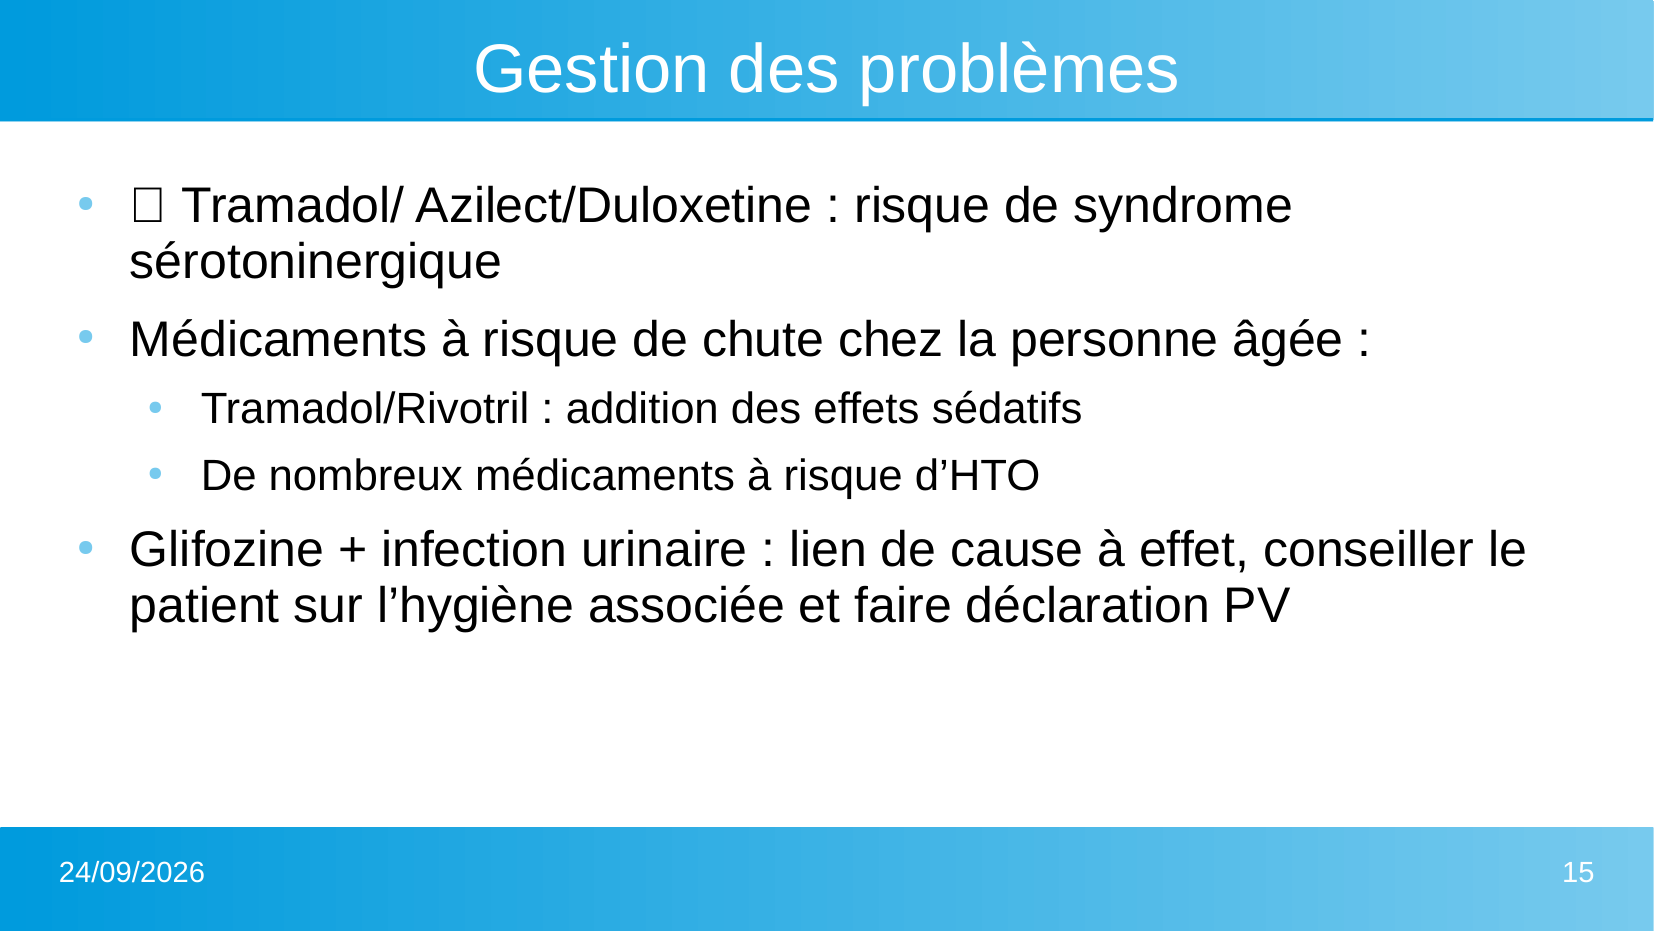

# Gestion des problèmes
 Tramadol/ Azilect/Duloxetine : risque de syndrome sérotoninergique
Médicaments à risque de chute chez la personne âgée :
Tramadol/Rivotril : addition des effets sédatifs
De nombreux médicaments à risque d’HTO
Glifozine + infection urinaire : lien de cause à effet, conseiller le patient sur l’hygiène associée et faire déclaration PV
15